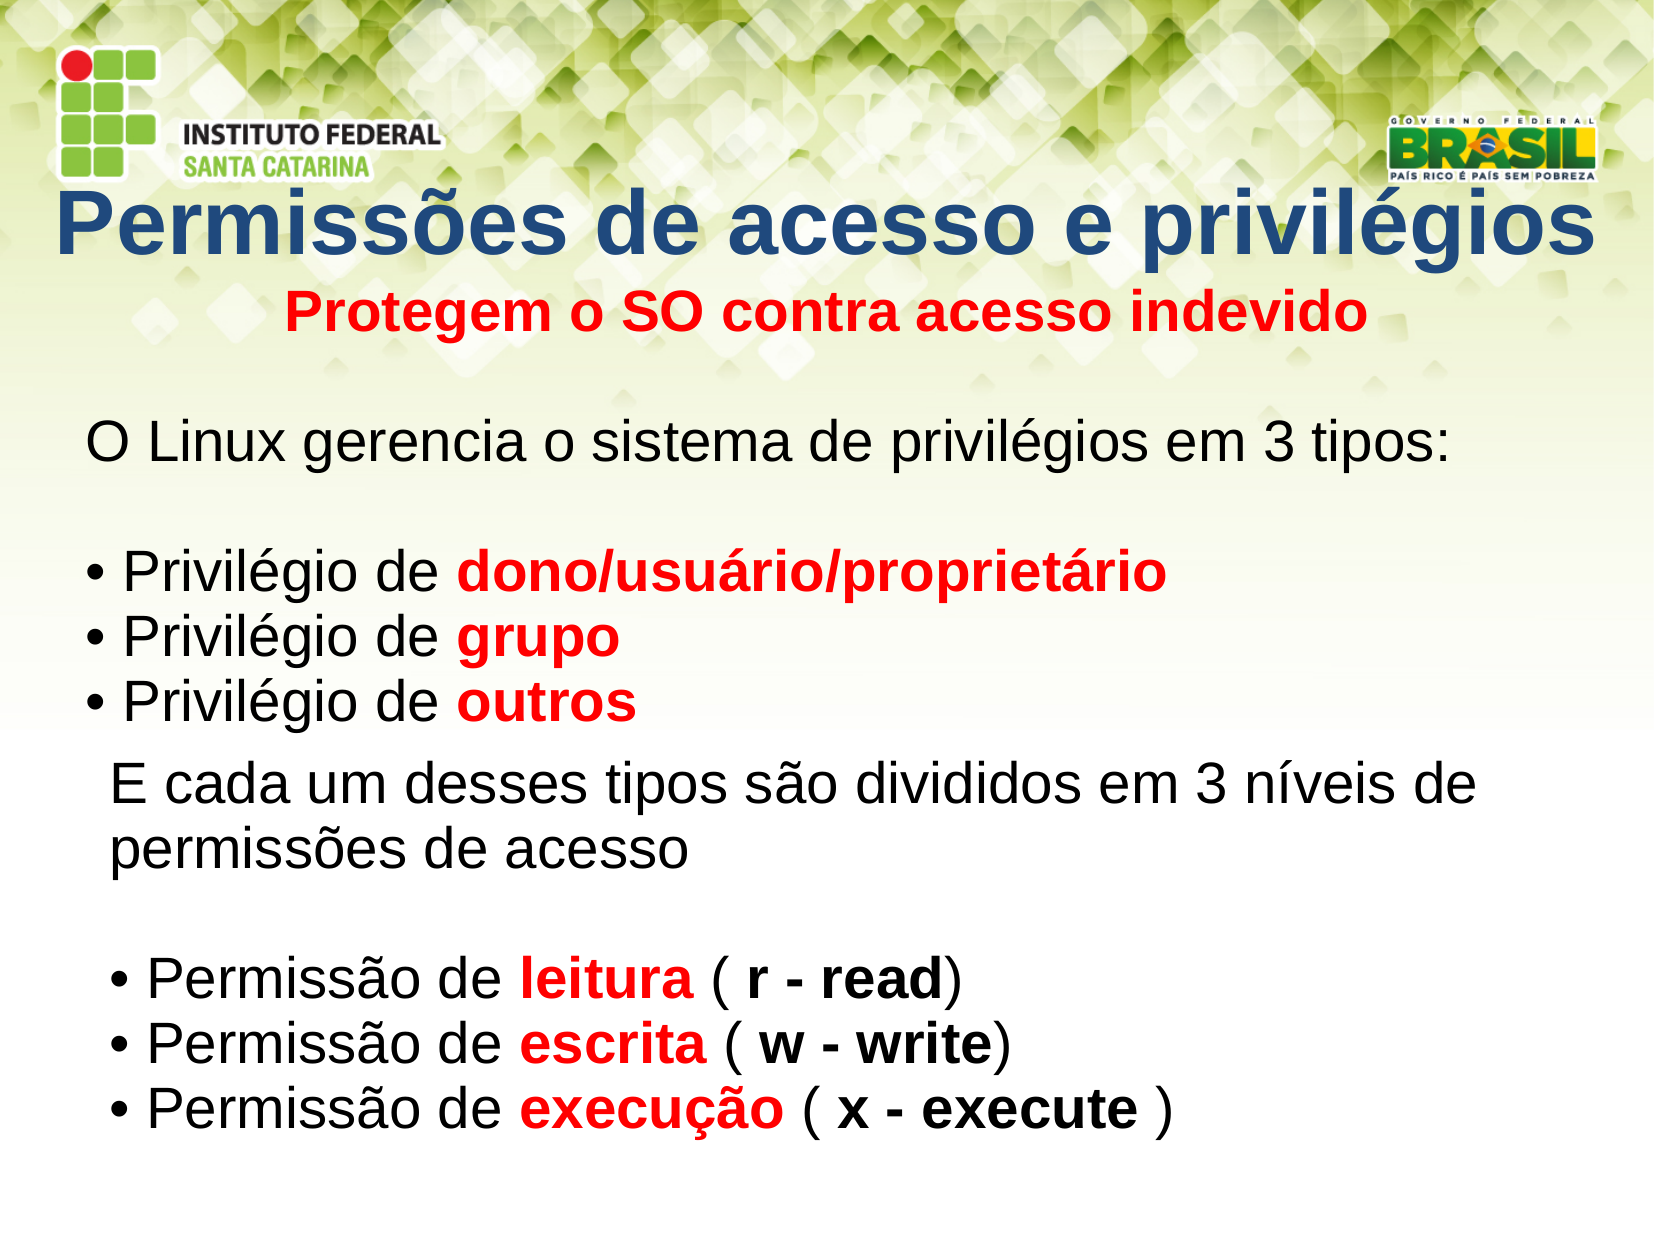

# Permissões de acesso e privilégios Protegem o SO contra acesso indevido
O Linux gerencia o sistema de privilégios em 3 tipos:
• Privilégio de dono/usuário/proprietário
• Privilégio de grupo
• Privilégio de outros
E cada um desses tipos são divididos em 3 níveis de permissões de acesso
• Permissão de leitura ( r - read)
• Permissão de escrita ( w - write)
• Permissão de execução ( x - execute )